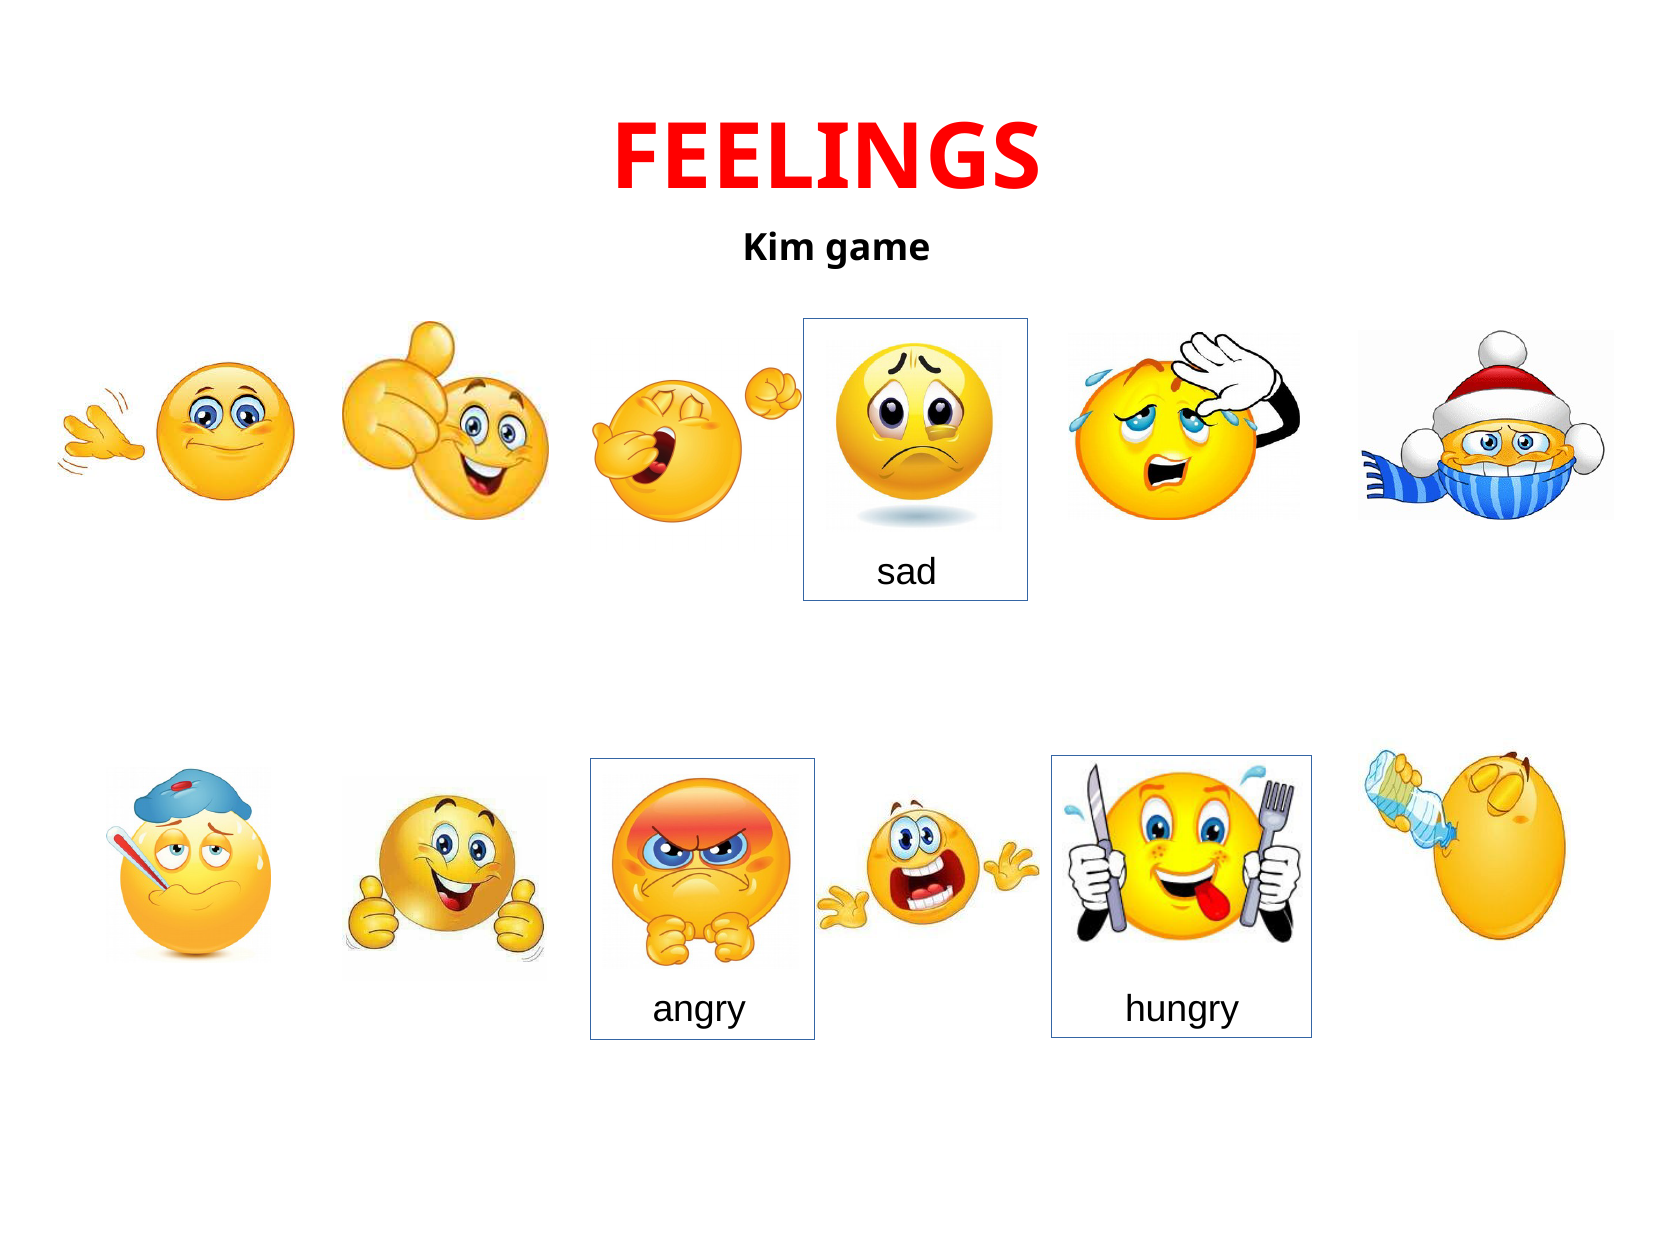

# FEELINGS
 Kim game
sad
angry
hungry